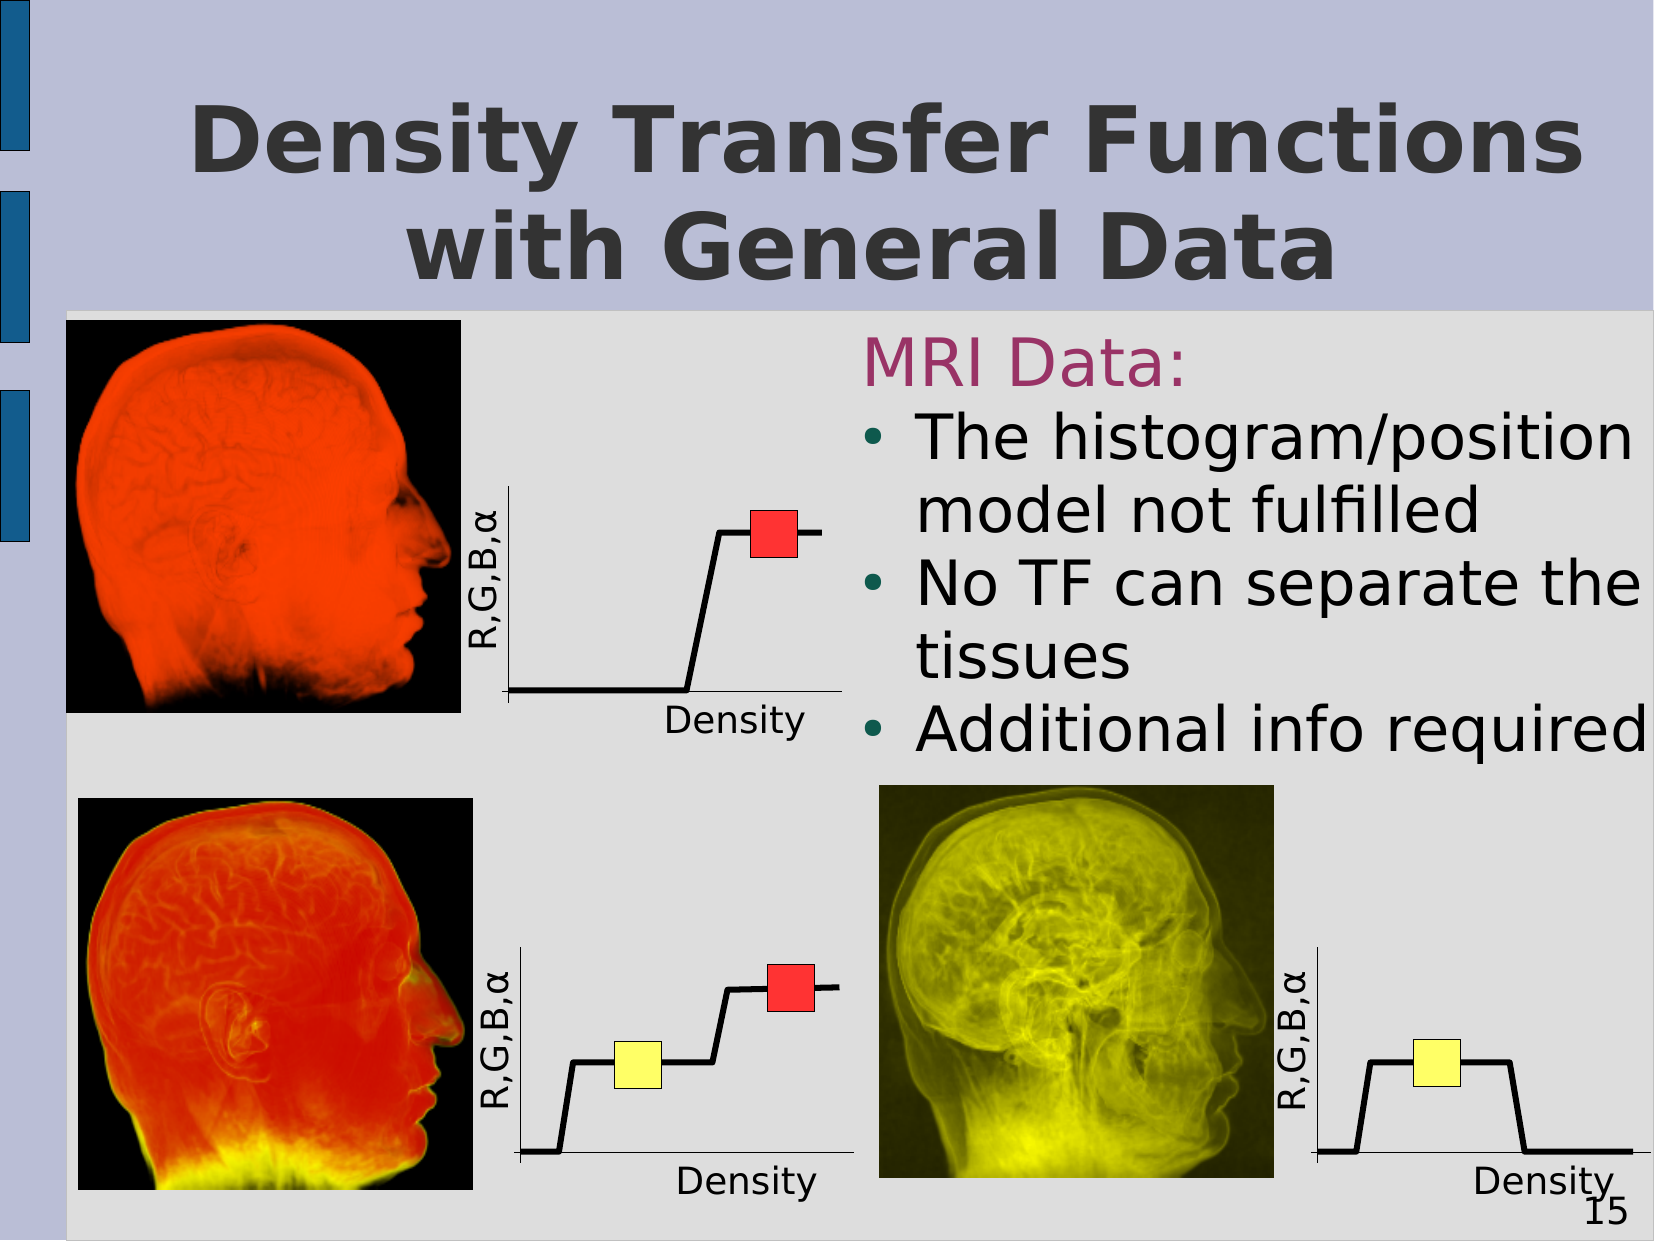

# Density Transfer Functions with General Data
MRI Data:
The histogram/position model not fulfilled
No TF can separate the tissues
Additional info required
R,G,B,α
Density
R,G,B,α
Density
R,G,B,α
Density